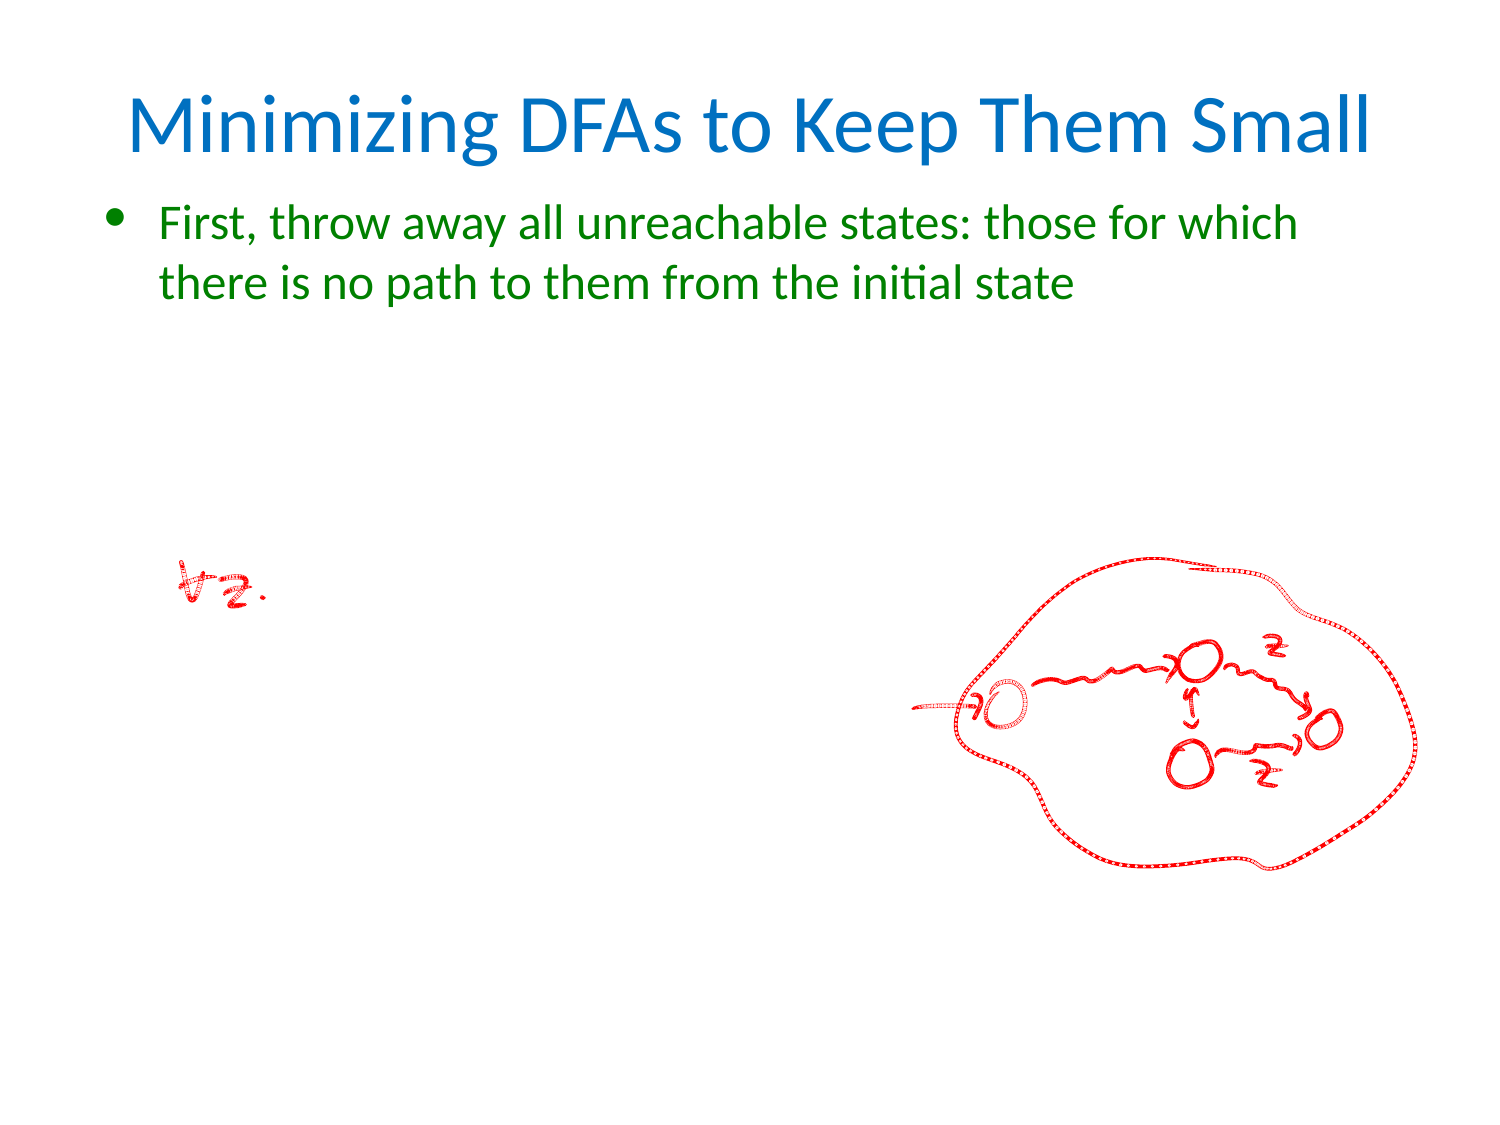

# Minimizing DFAs to Keep Them Small
First, throw away all unreachable states: those for which there is no path to them from the initial state